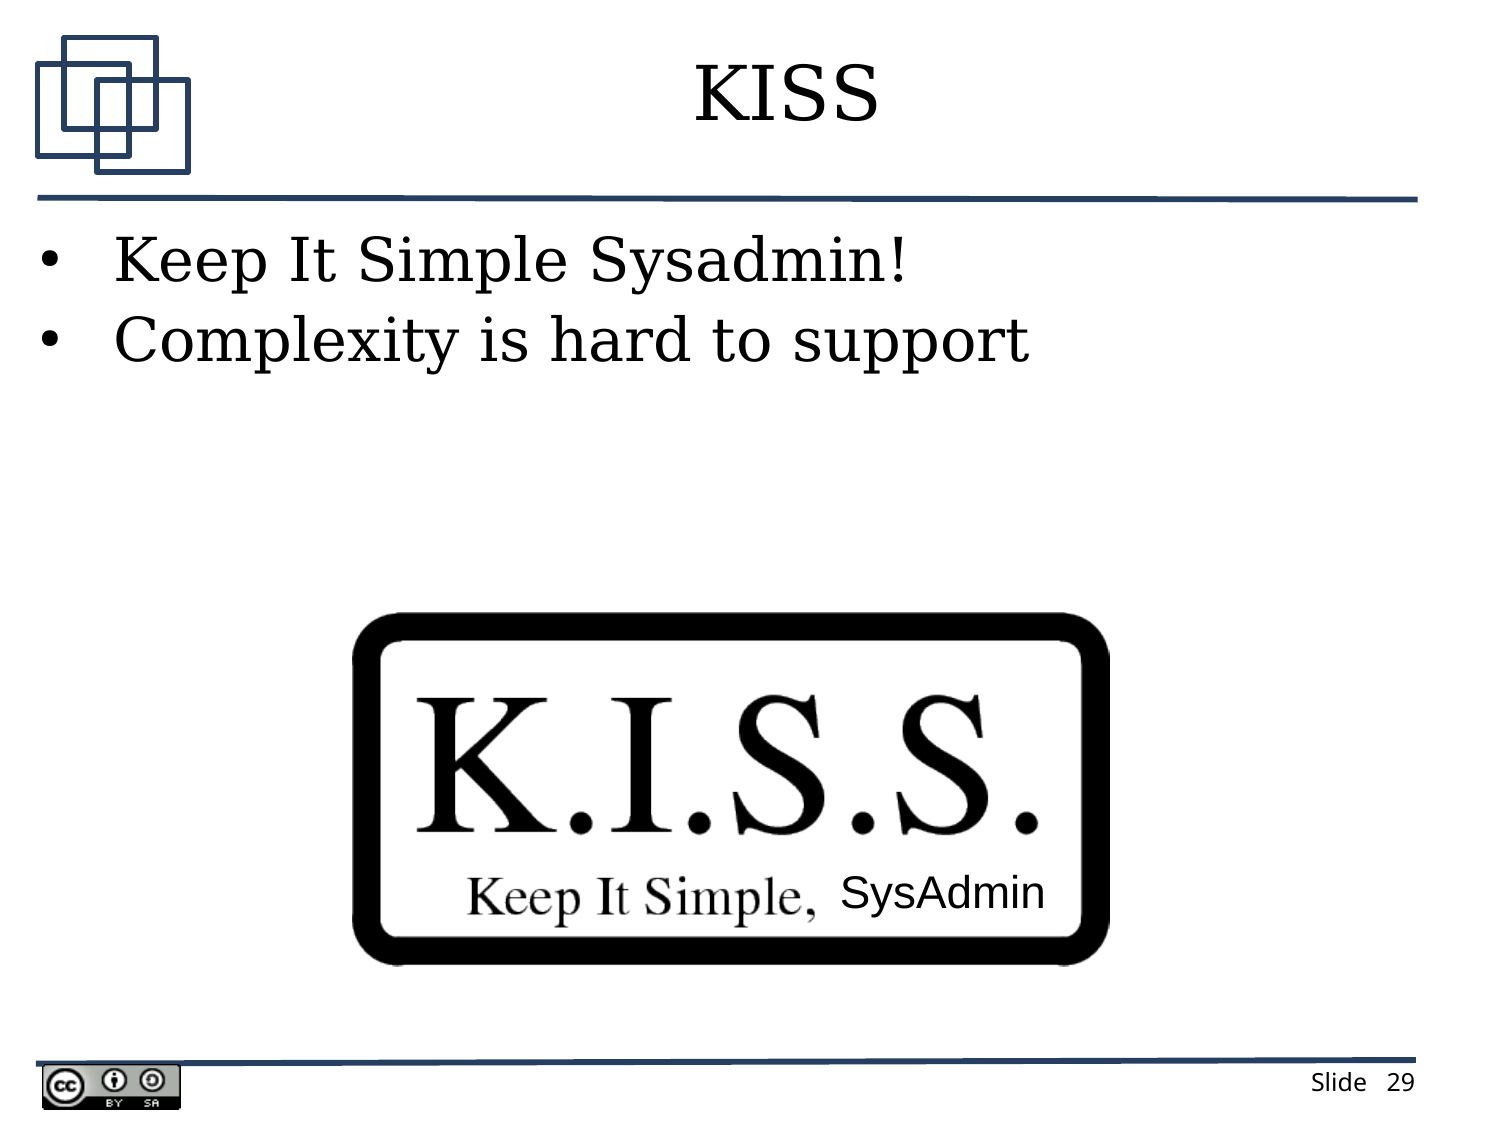

# KISS
Keep It Simple Sysadmin!
Complexity is hard to support
SysAdmin